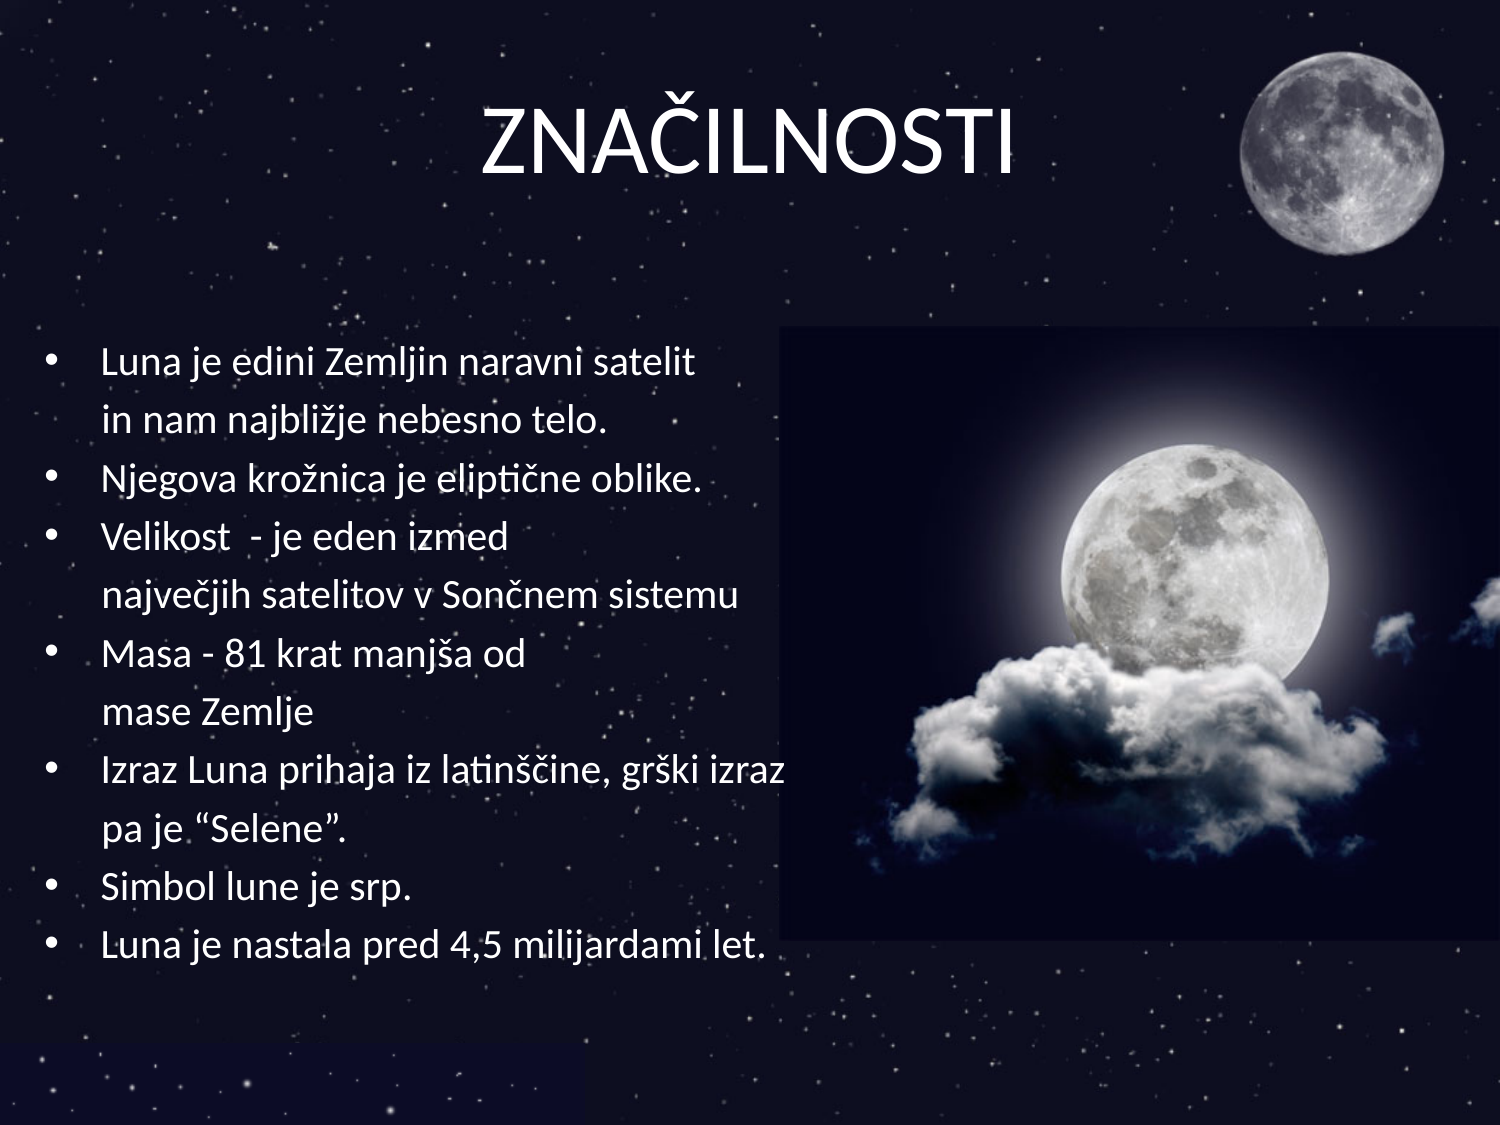

ZNAČILNOSTI
# Luna je edini Zemljin naravni satelit
 in nam najbližje nebesno telo.
Njegova krožnica je eliptične oblike.
Velikost - je eden izmed
 največjih satelitov v Sončnem sistemu
Masa - 81 krat manjša od
 mase Zemlje
Izraz Luna prihaja iz latinščine, grški izraz
 pa je “Selene”.
Simbol lune je srp.
Luna je nastala pred 4,5 milijardami let.